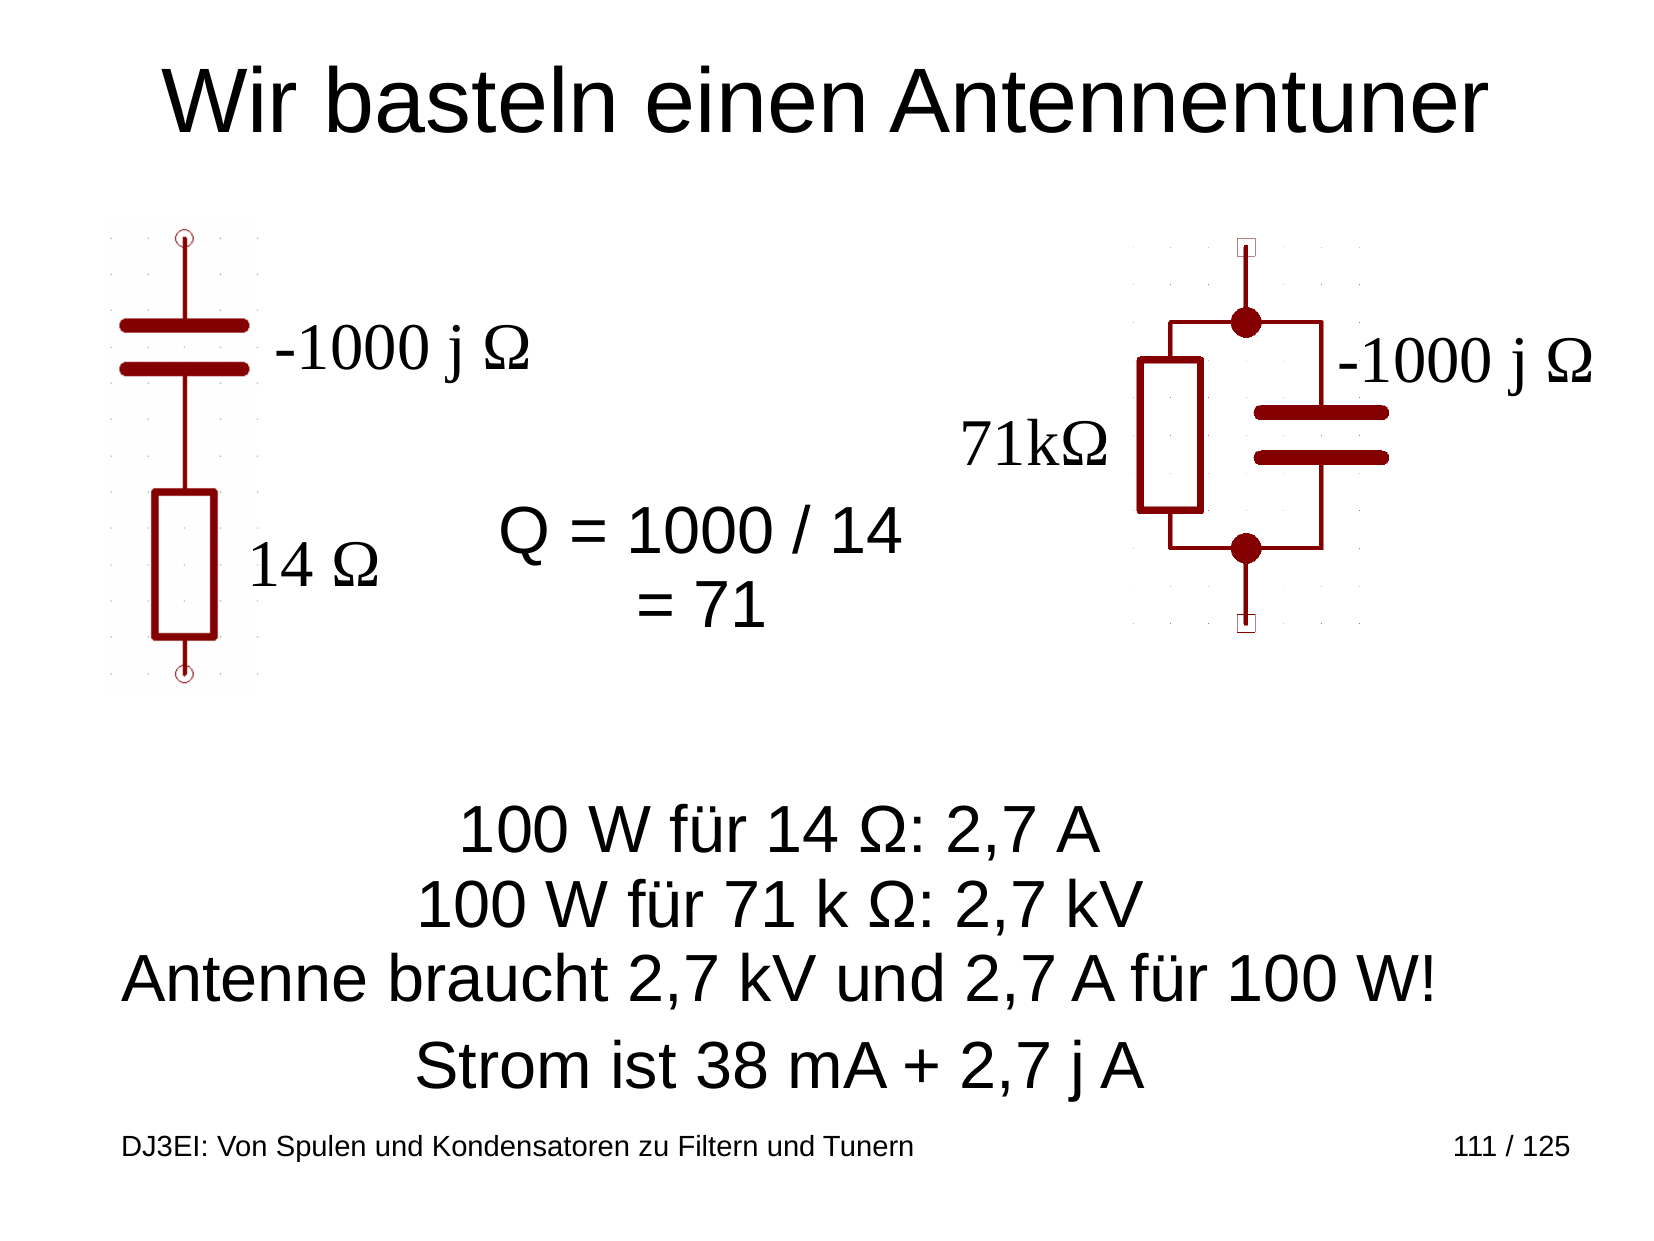

# Wir basteln einen Antennentuner
-1000 j Ω
-1000 j Ω
71kΩ
Q = 1000 / 14
= 71
14 Ω
100 W für 14 Ω: 2,7 A
100 W für 71 k Ω: 2,7 kV
Antenne braucht 2,7 kV und 2,7 A für 100 W!
Strom ist 38 mA + 2,7 j A